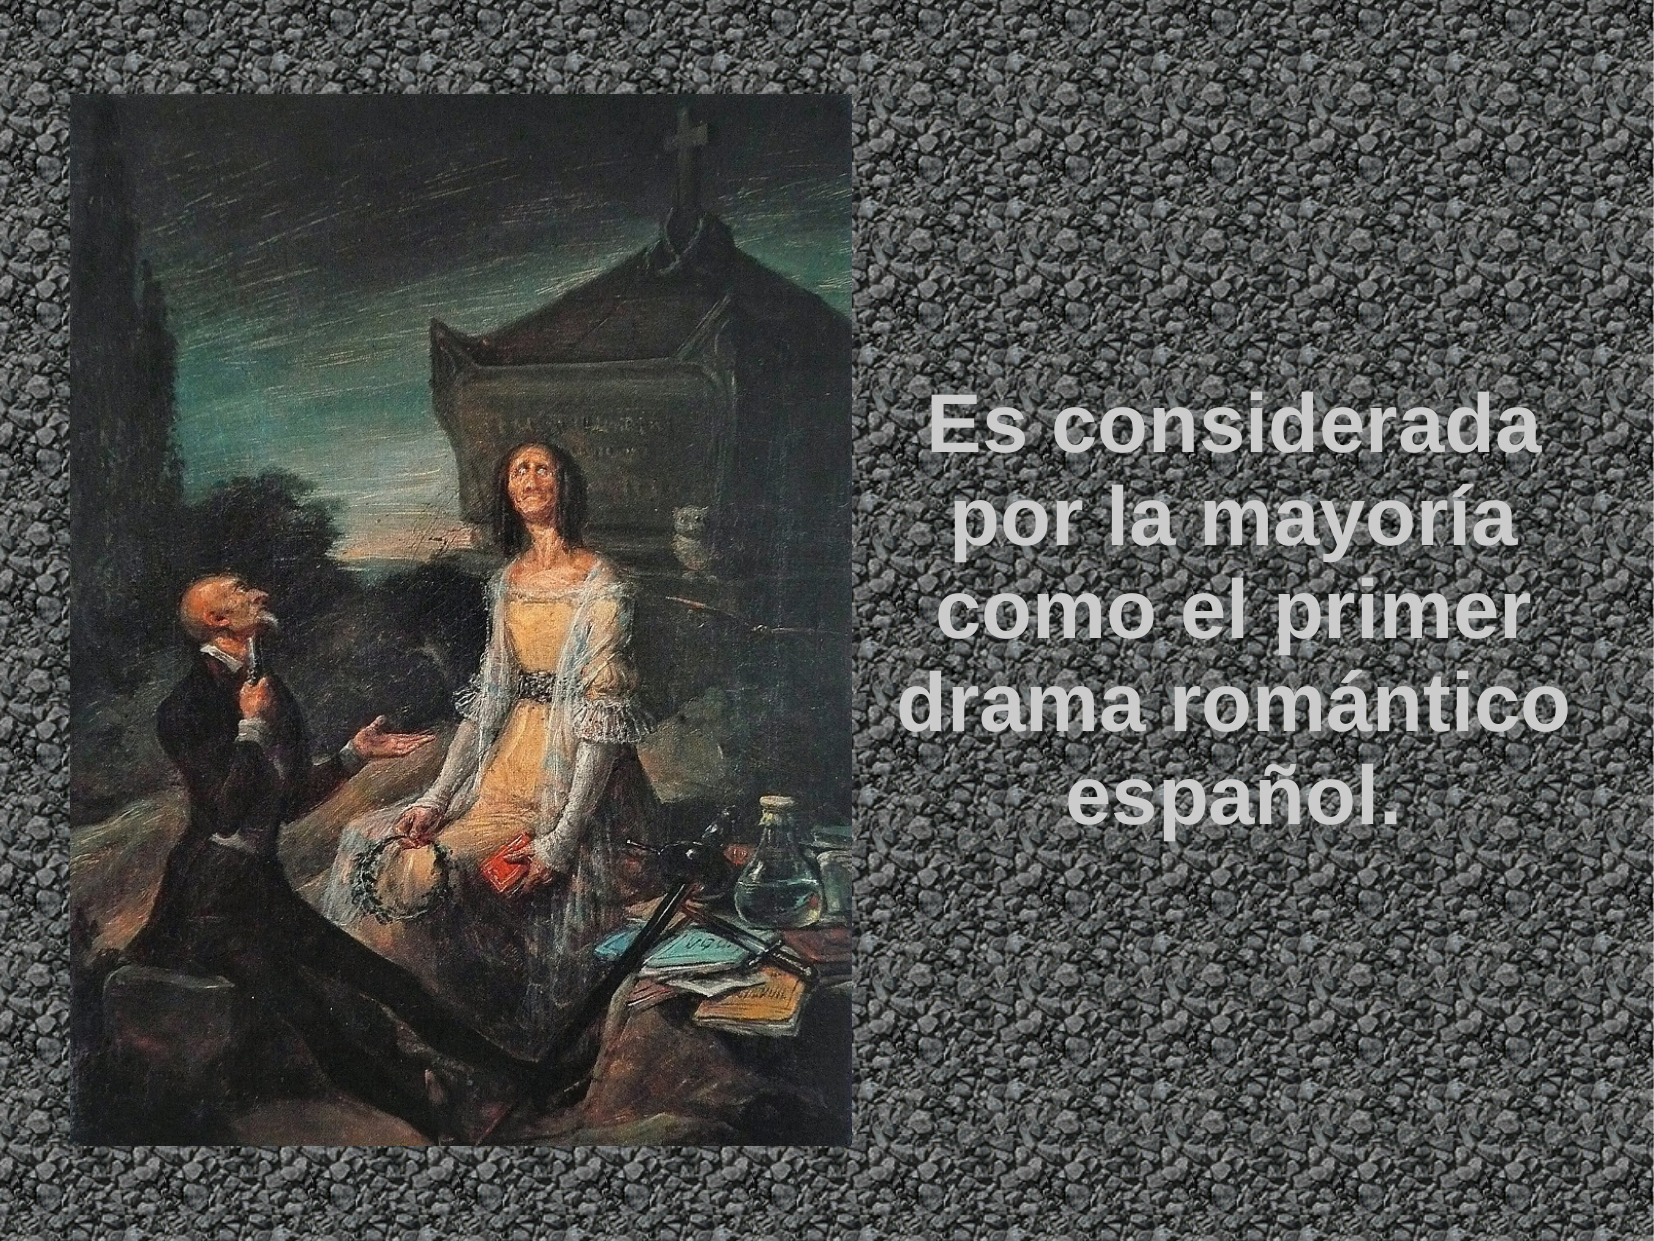

# Es considerada por la mayoría como el primer drama romántico español.